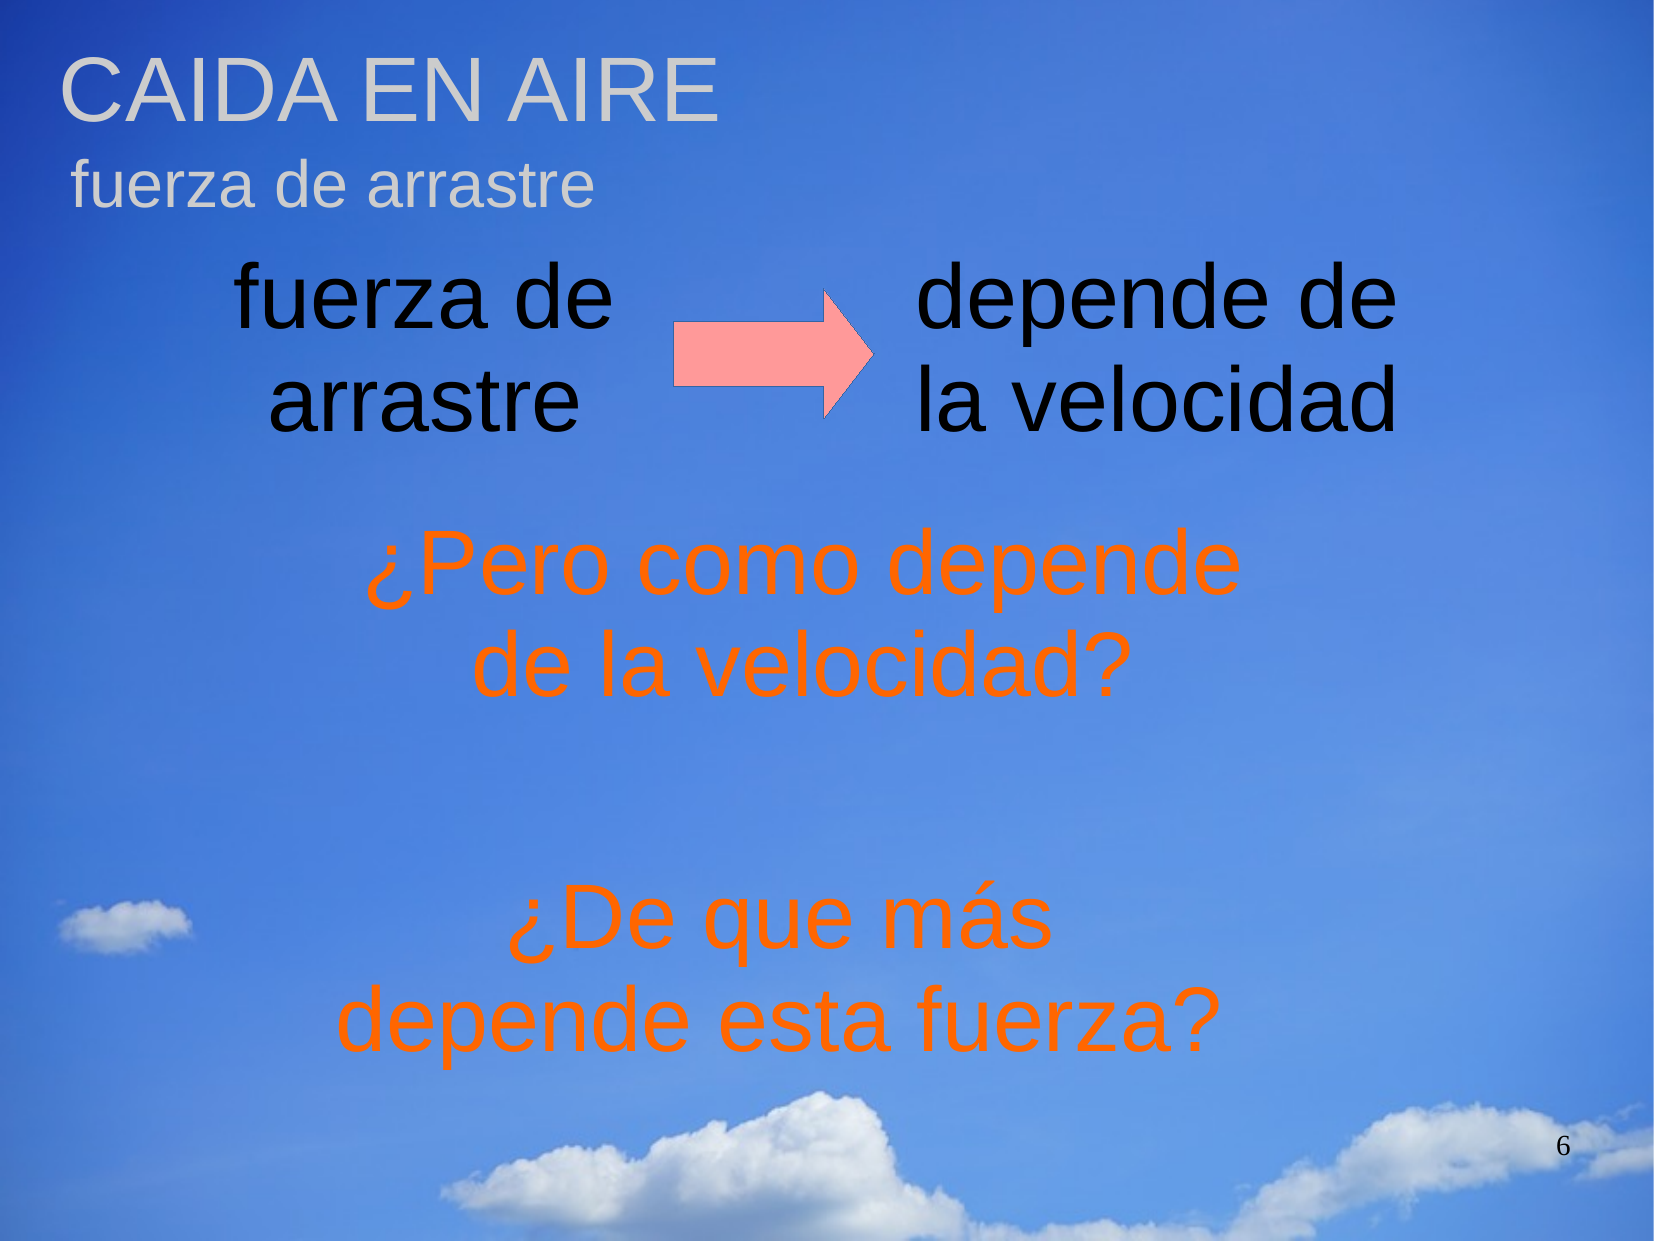

# CAIDA EN AIRE
fuerza de arrastre
fuerza de arrastre
depende de la velocidad
¿Pero como depende de la velocidad?
¿De que más depende esta fuerza?
6